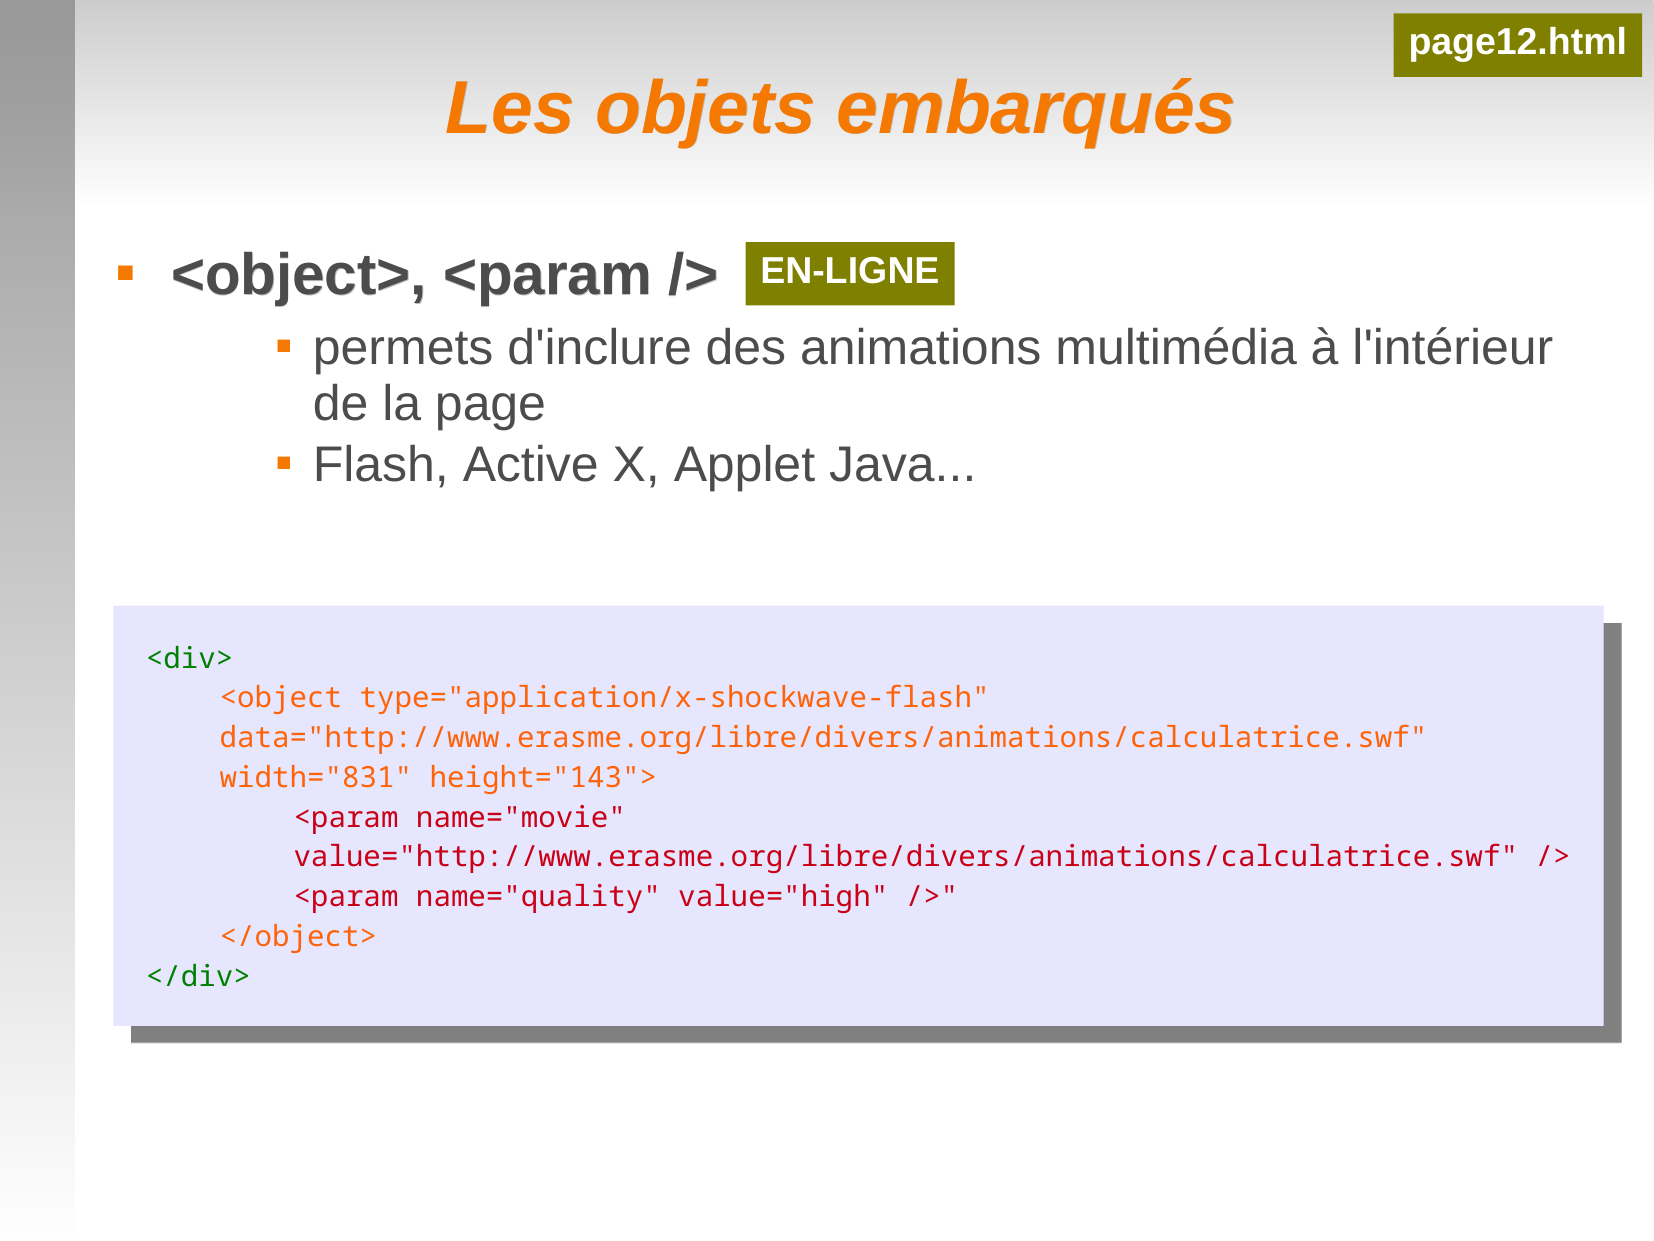

page12.html
# Les objets embarqués
<object>, <param />
permets d'inclure des animations multimédia à l'intérieur de la page
Flash, Active X, Applet Java...
EN-LIGNE
<div>
	<object type="application/x-shockwave-flash"
	data="http://www.erasme.org/libre/divers/animations/calculatrice.swf"
	width="831" height="143">
 	<param name="movie"
		value="http://www.erasme.org/libre/divers/animations/calculatrice.swf" />
 	<param name="quality" value="high" />"
	</object>
</div>